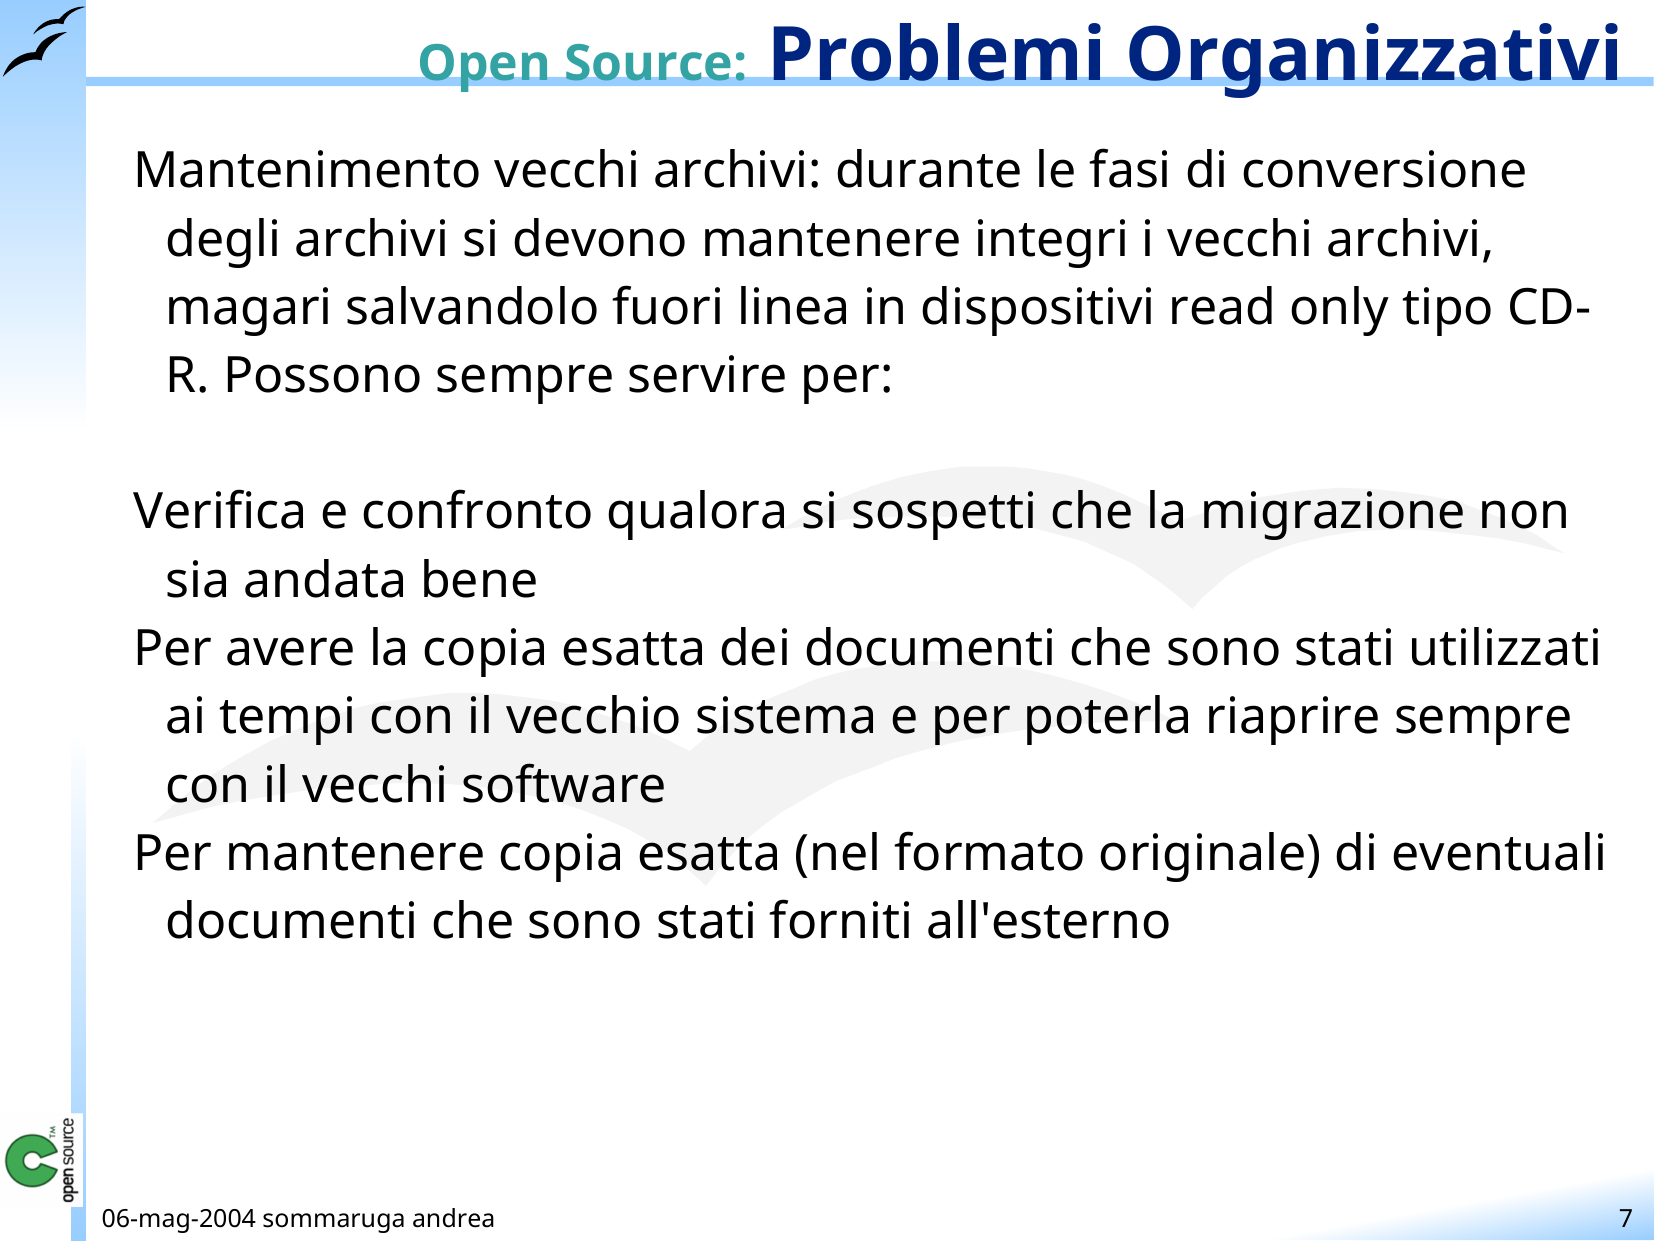

# Open Source: Problemi Organizzativi
Mantenimento vecchi archivi: durante le fasi di conversione degli archivi si devono mantenere integri i vecchi archivi, magari salvandolo fuori linea in dispositivi read only tipo CD-R. Possono sempre servire per:
Verifica e confronto qualora si sospetti che la migrazione non sia andata bene
Per avere la copia esatta dei documenti che sono stati utilizzati ai tempi con il vecchio sistema e per poterla riaprire sempre con il vecchi software
Per mantenere copia esatta (nel formato originale) di eventuali documenti che sono stati forniti all'esterno